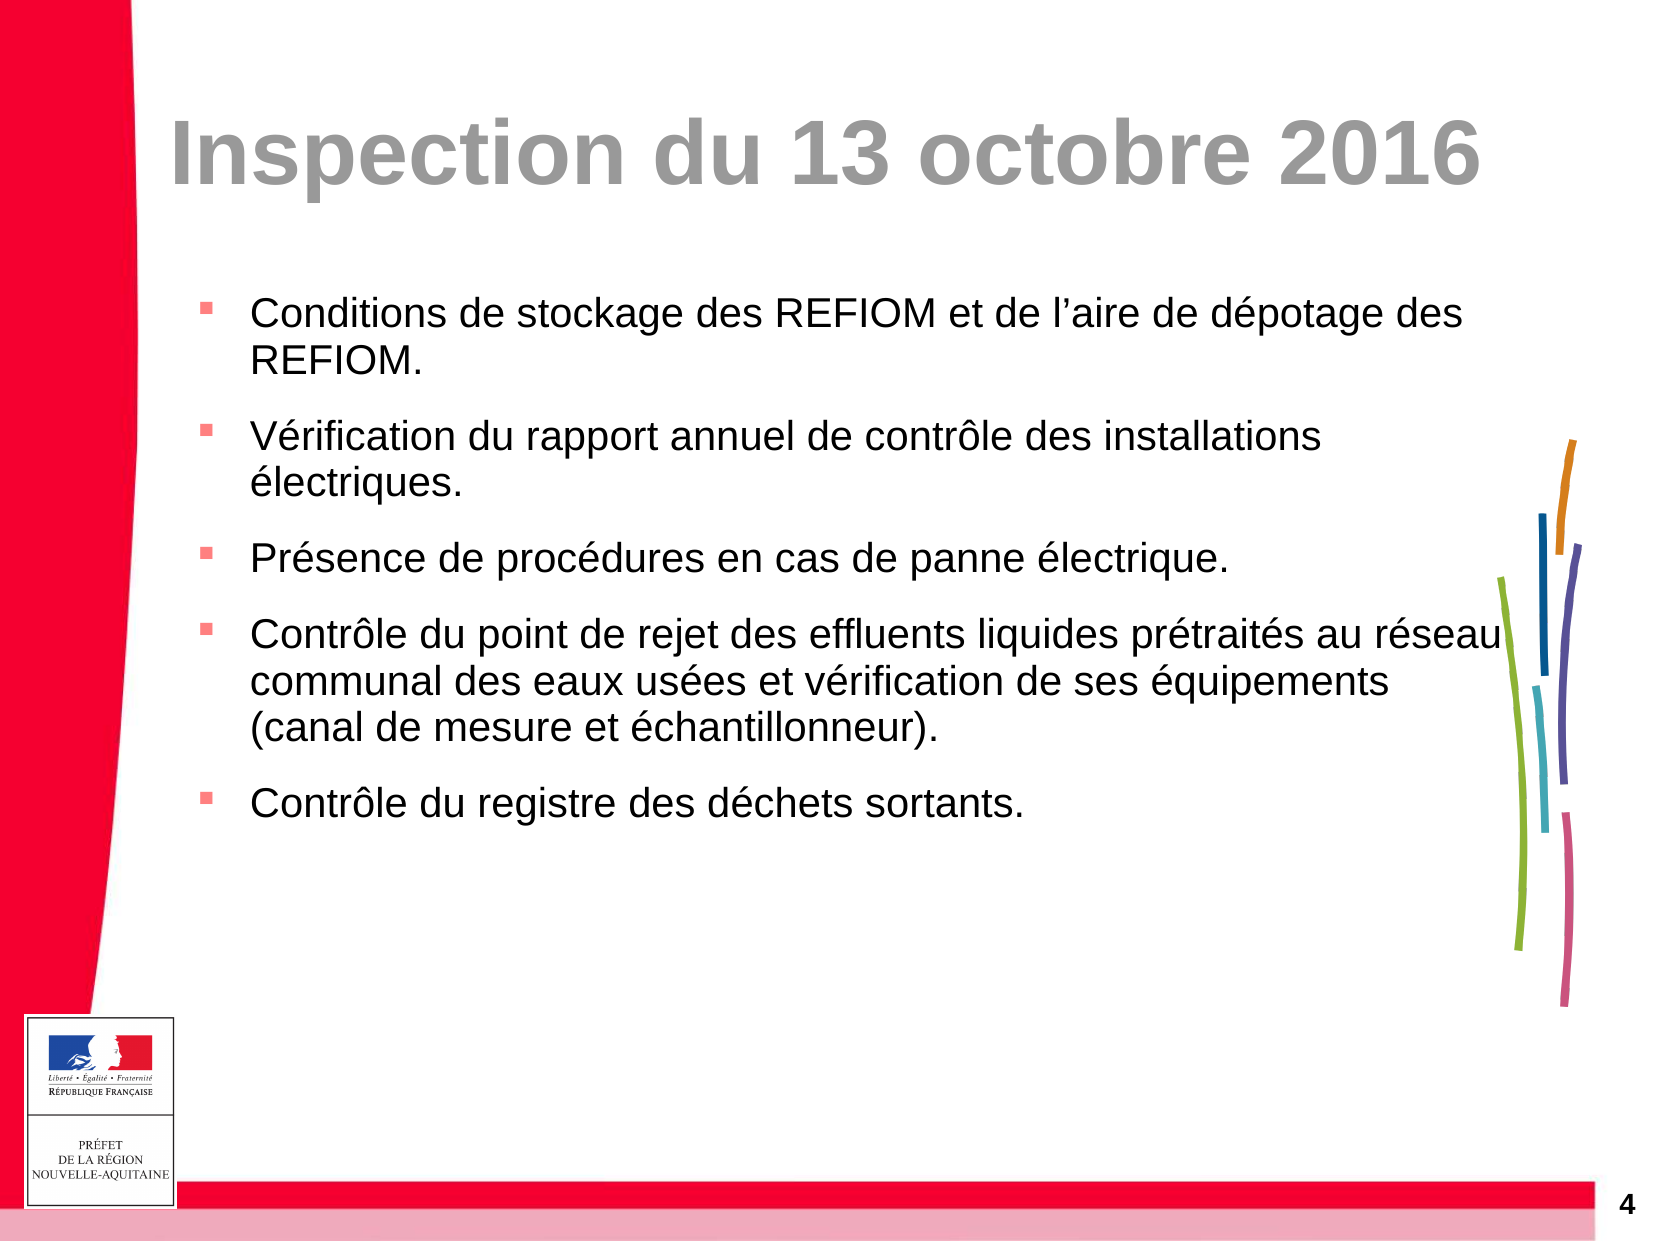

# Inspection du 13 octobre 2016
Conditions de stockage des REFIOM et de l’aire de dépotage des REFIOM.
Vérification du rapport annuel de contrôle des installations électriques.
Présence de procédures en cas de panne électrique.
Contrôle du point de rejet des effluents liquides prétraités au réseau communal des eaux usées et vérification de ses équipements (canal de mesure et échantillonneur).
Contrôle du registre des déchets sortants.
4